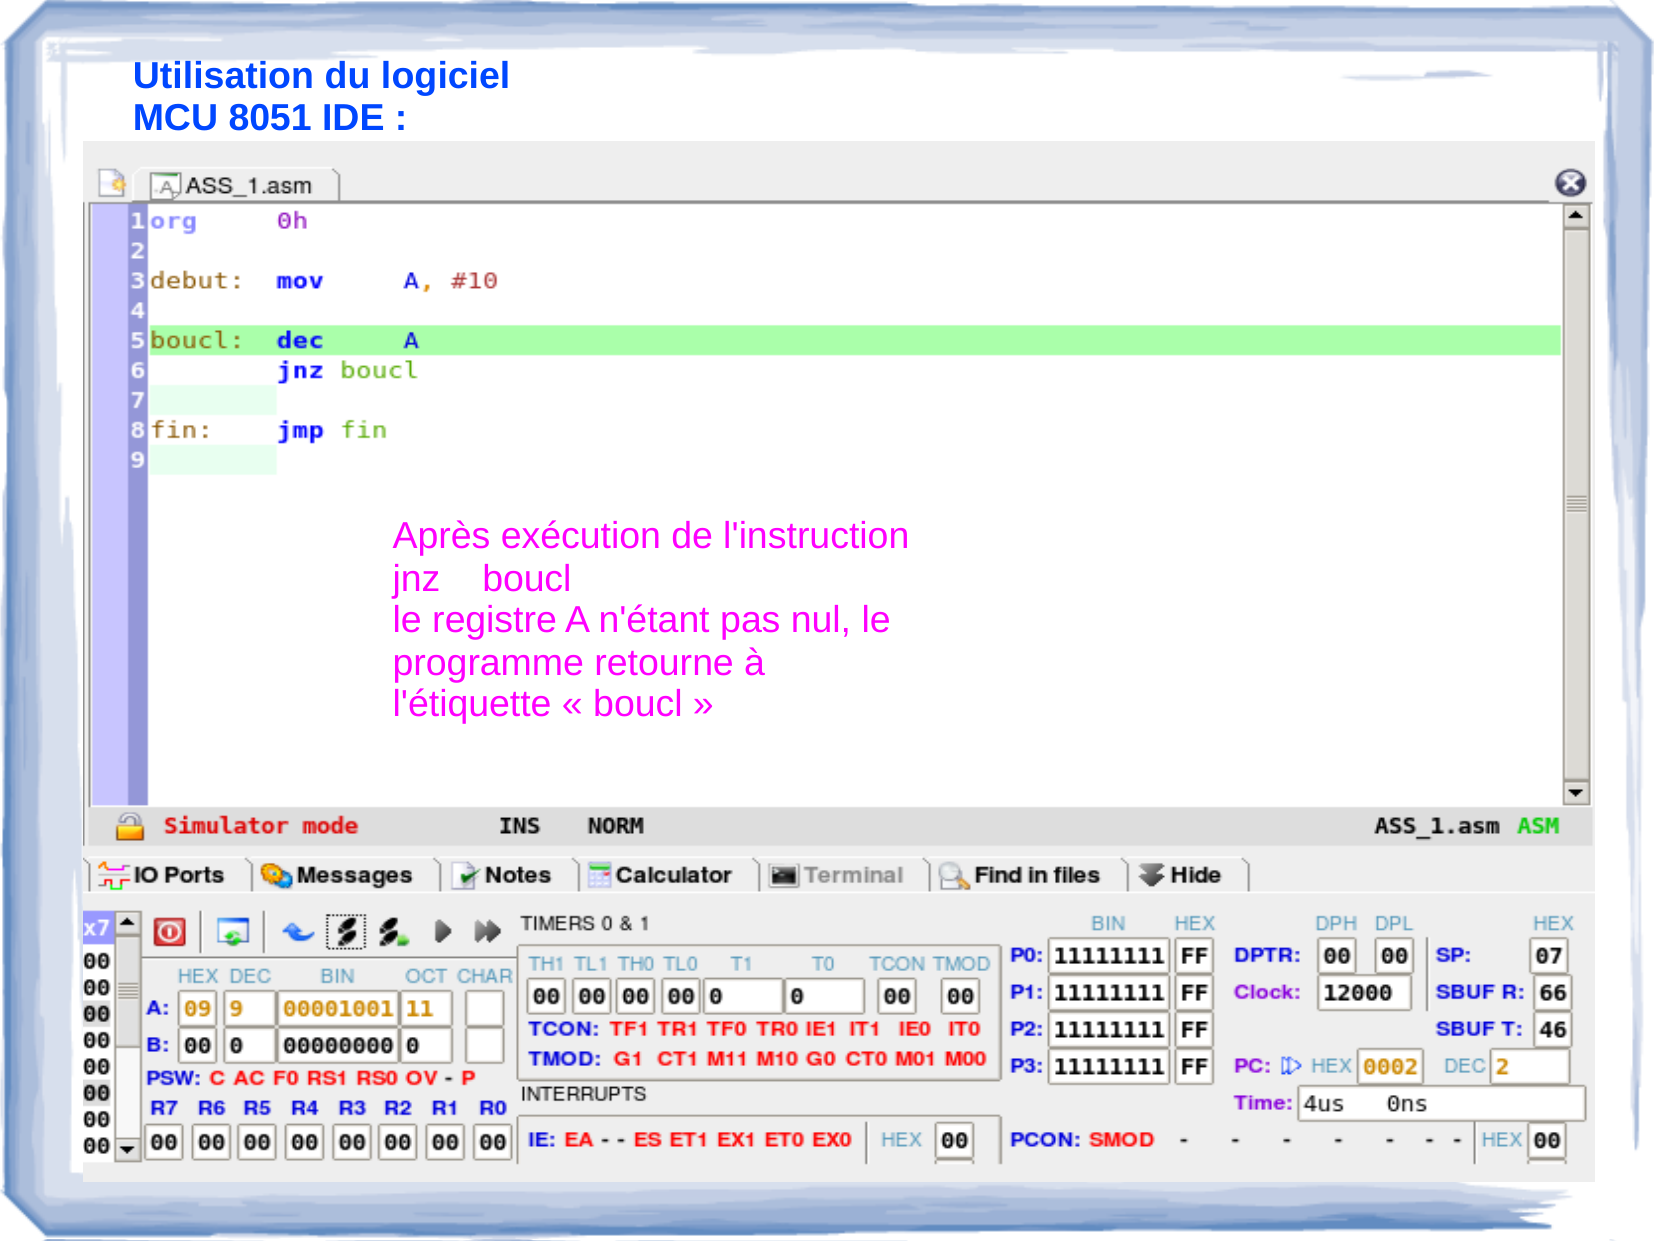

Utilisation du logiciel
MCU 8051 IDE :
Après exécution de l'instruction
jnz boucl
le registre A n'étant pas nul, le programme retourne à l'étiquette « boucl »
35